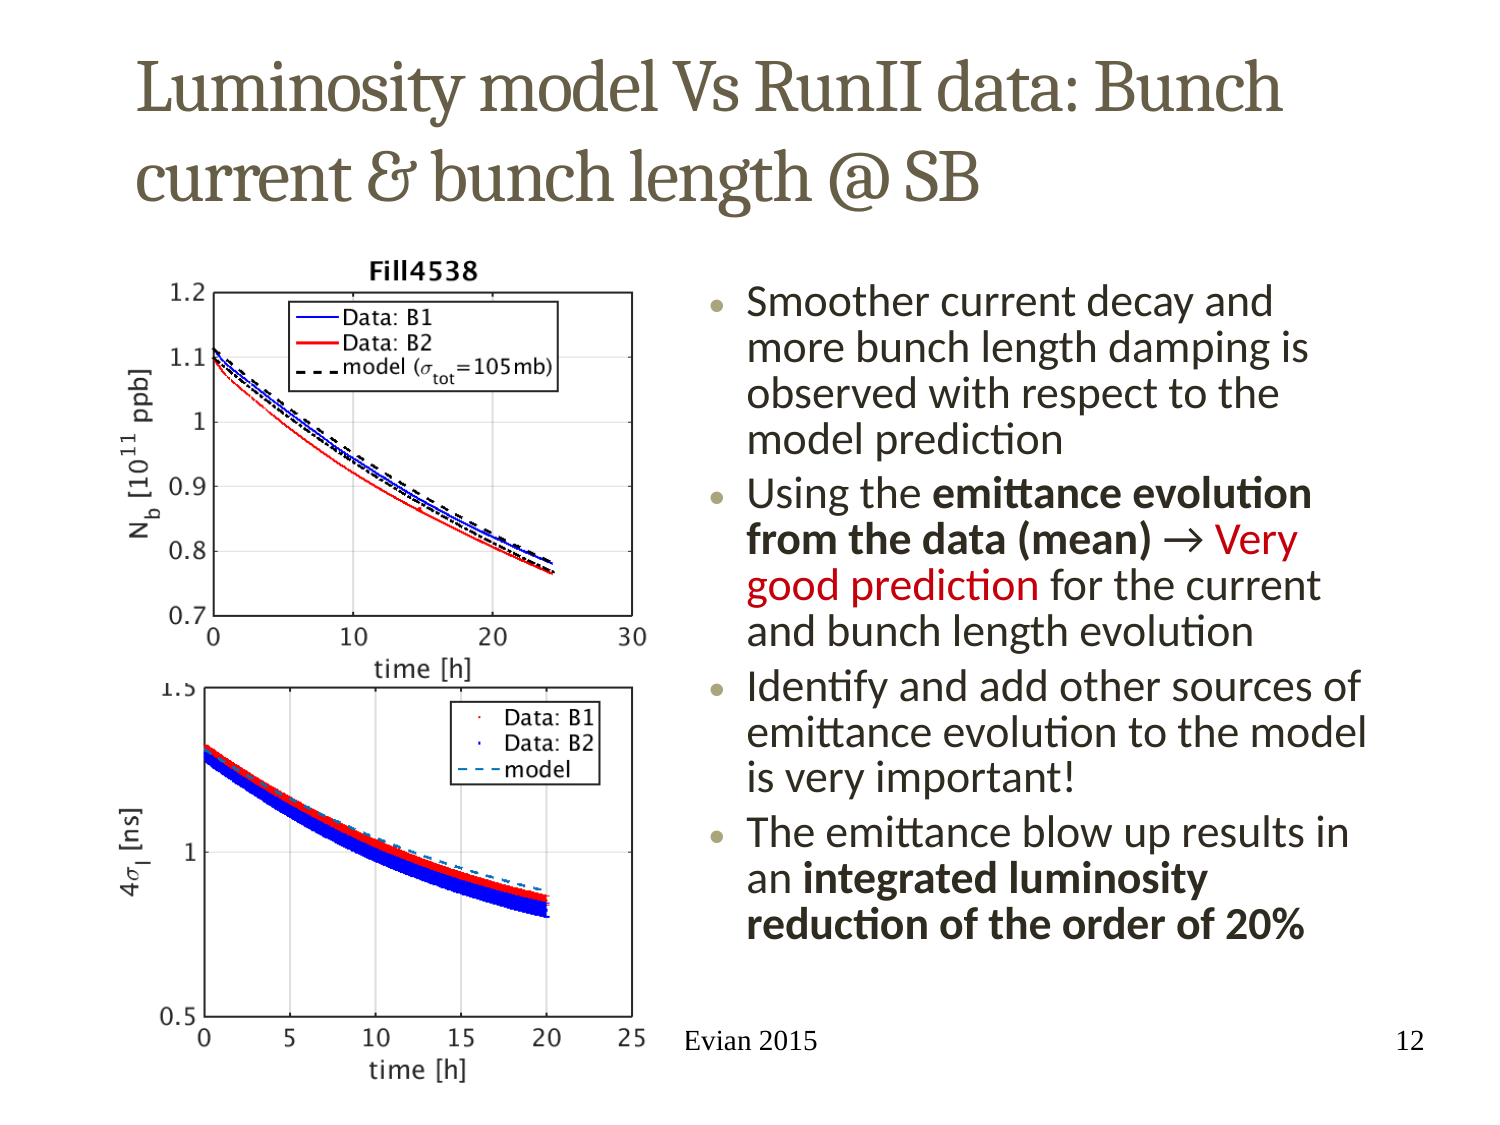

Luminosity model Vs RunII data: Bunch current & bunch length @ SB
# Smoother current decay and more bunch length damping is observed with respect to the model prediction
Using the emittance evolution from the data (mean) → Very good prediction for the current and bunch length evolution
Identify and add other sources of emittance evolution to the model is very important!
The emittance blow up results in an integrated luminosity reduction of the order of 20%
Evian 2015
12